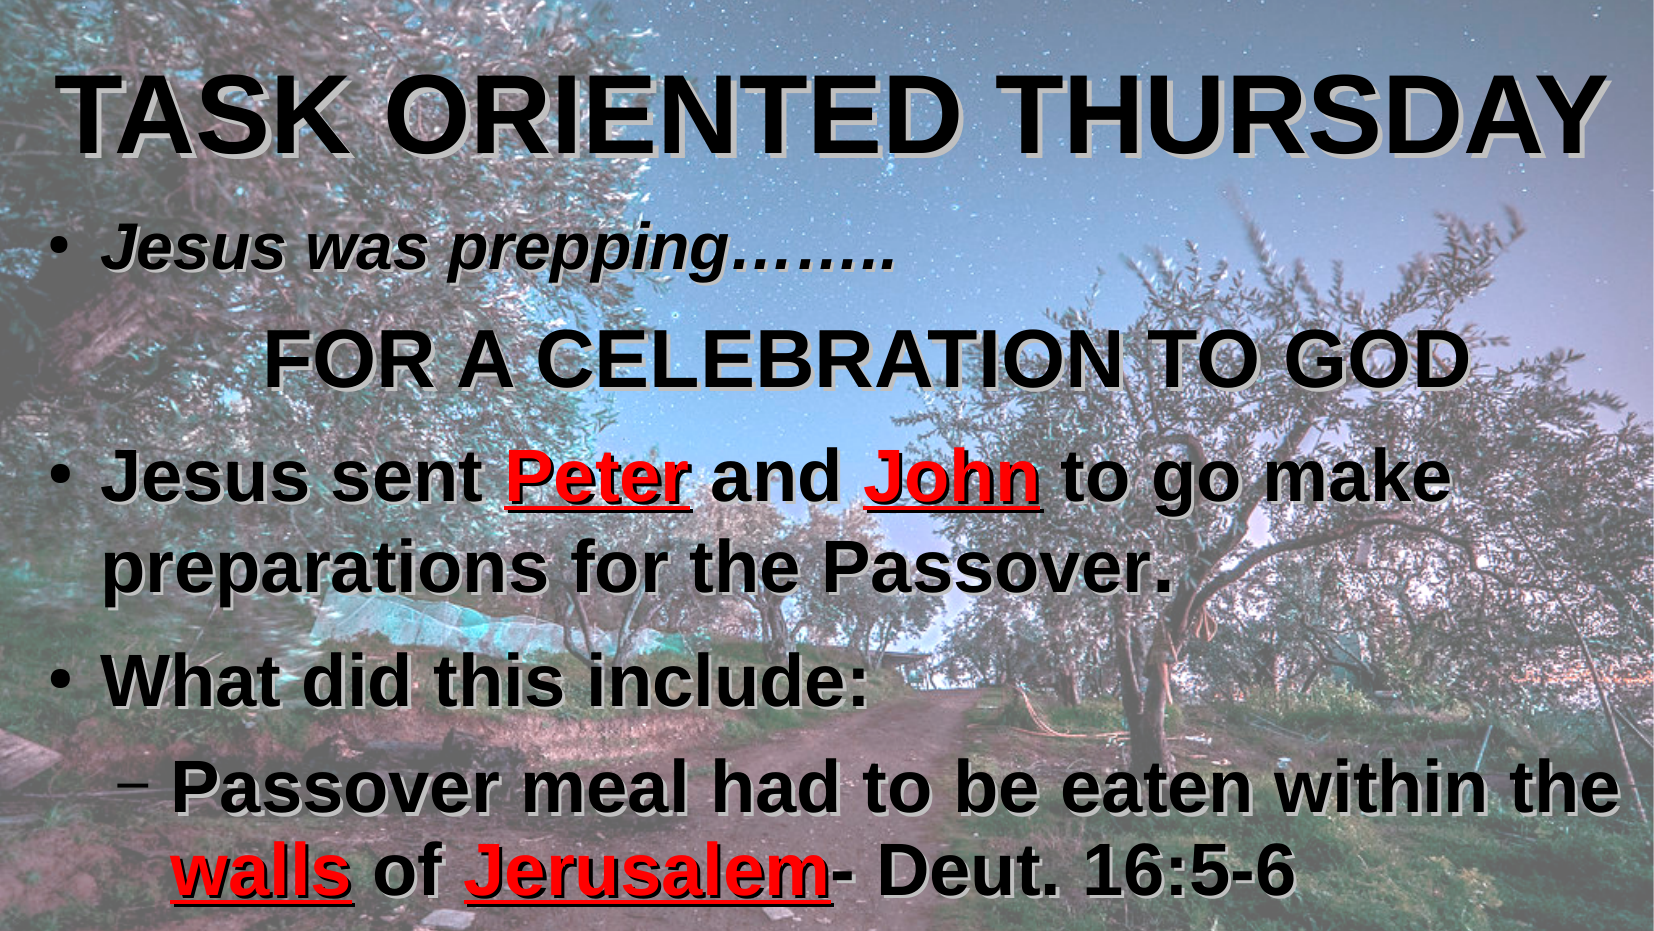

# TASK ORIENTED THURSDAY
Jesus was prepping……..
FOR A CELEBRATION TO GOD
Jesus sent Peter and John to go make preparations for the Passover.
What did this include:
Passover meal had to be eaten within the walls of Jerusalem- Deut. 16:5-6